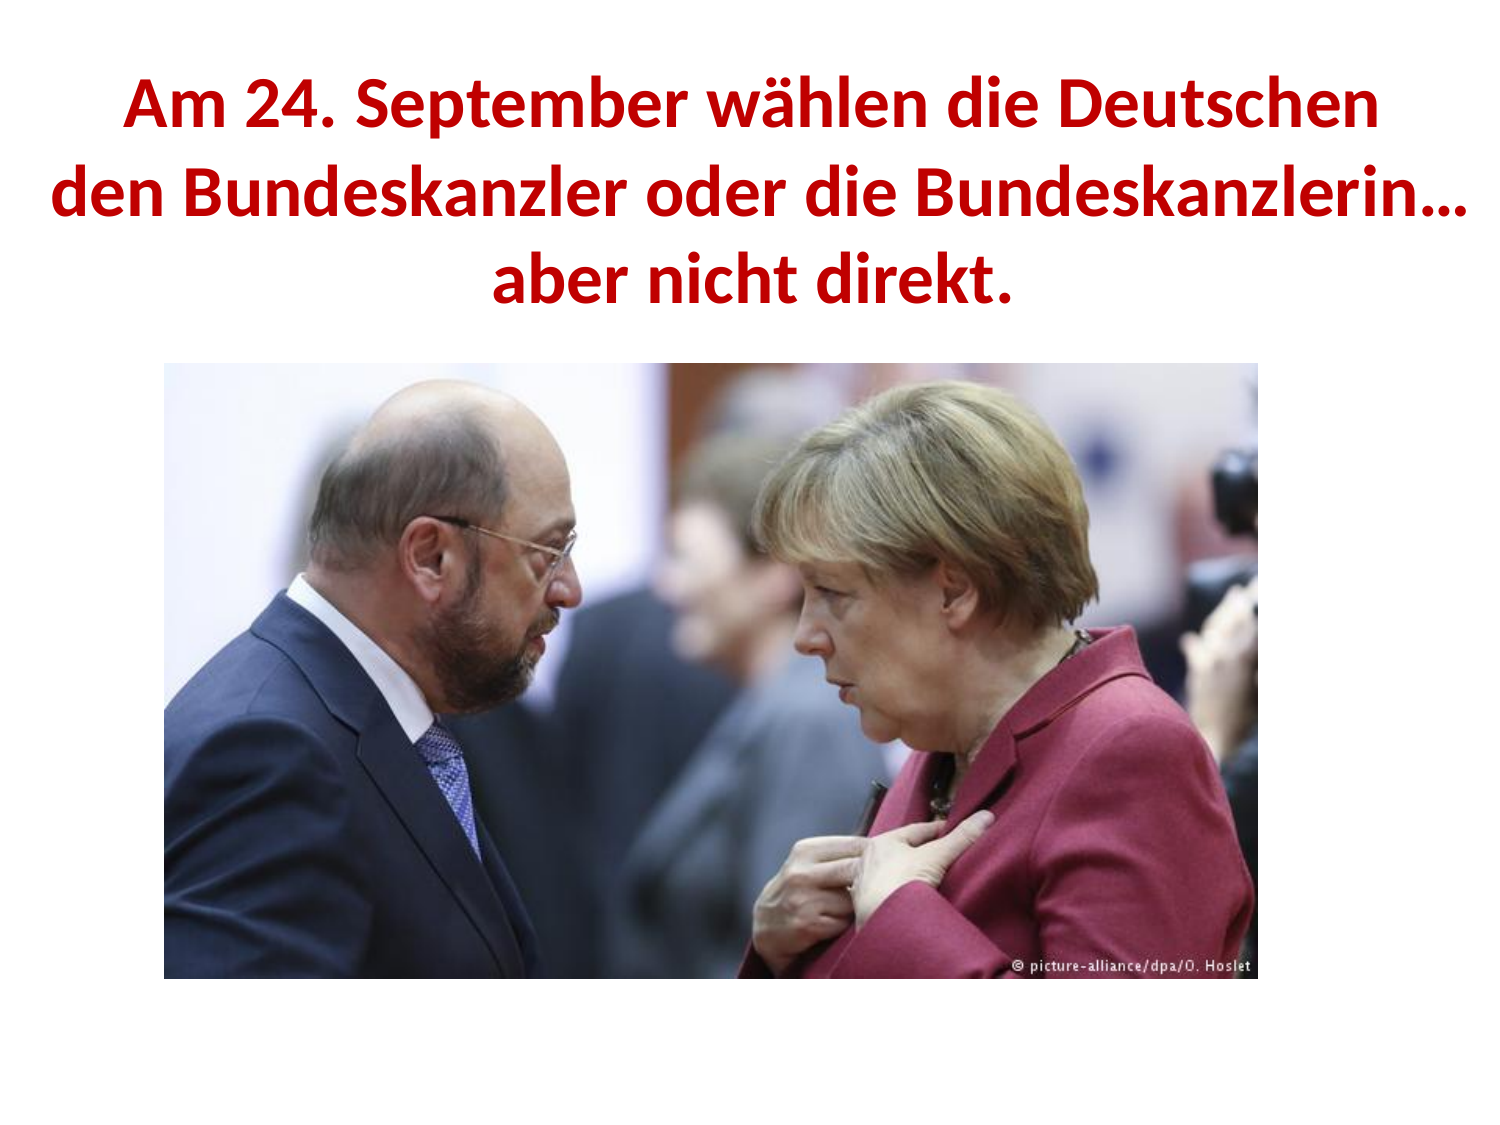

# Am 24. September wählen die Deutschen den Bundeskanzler oder die Bundeskanzlerin… aber nicht direkt.